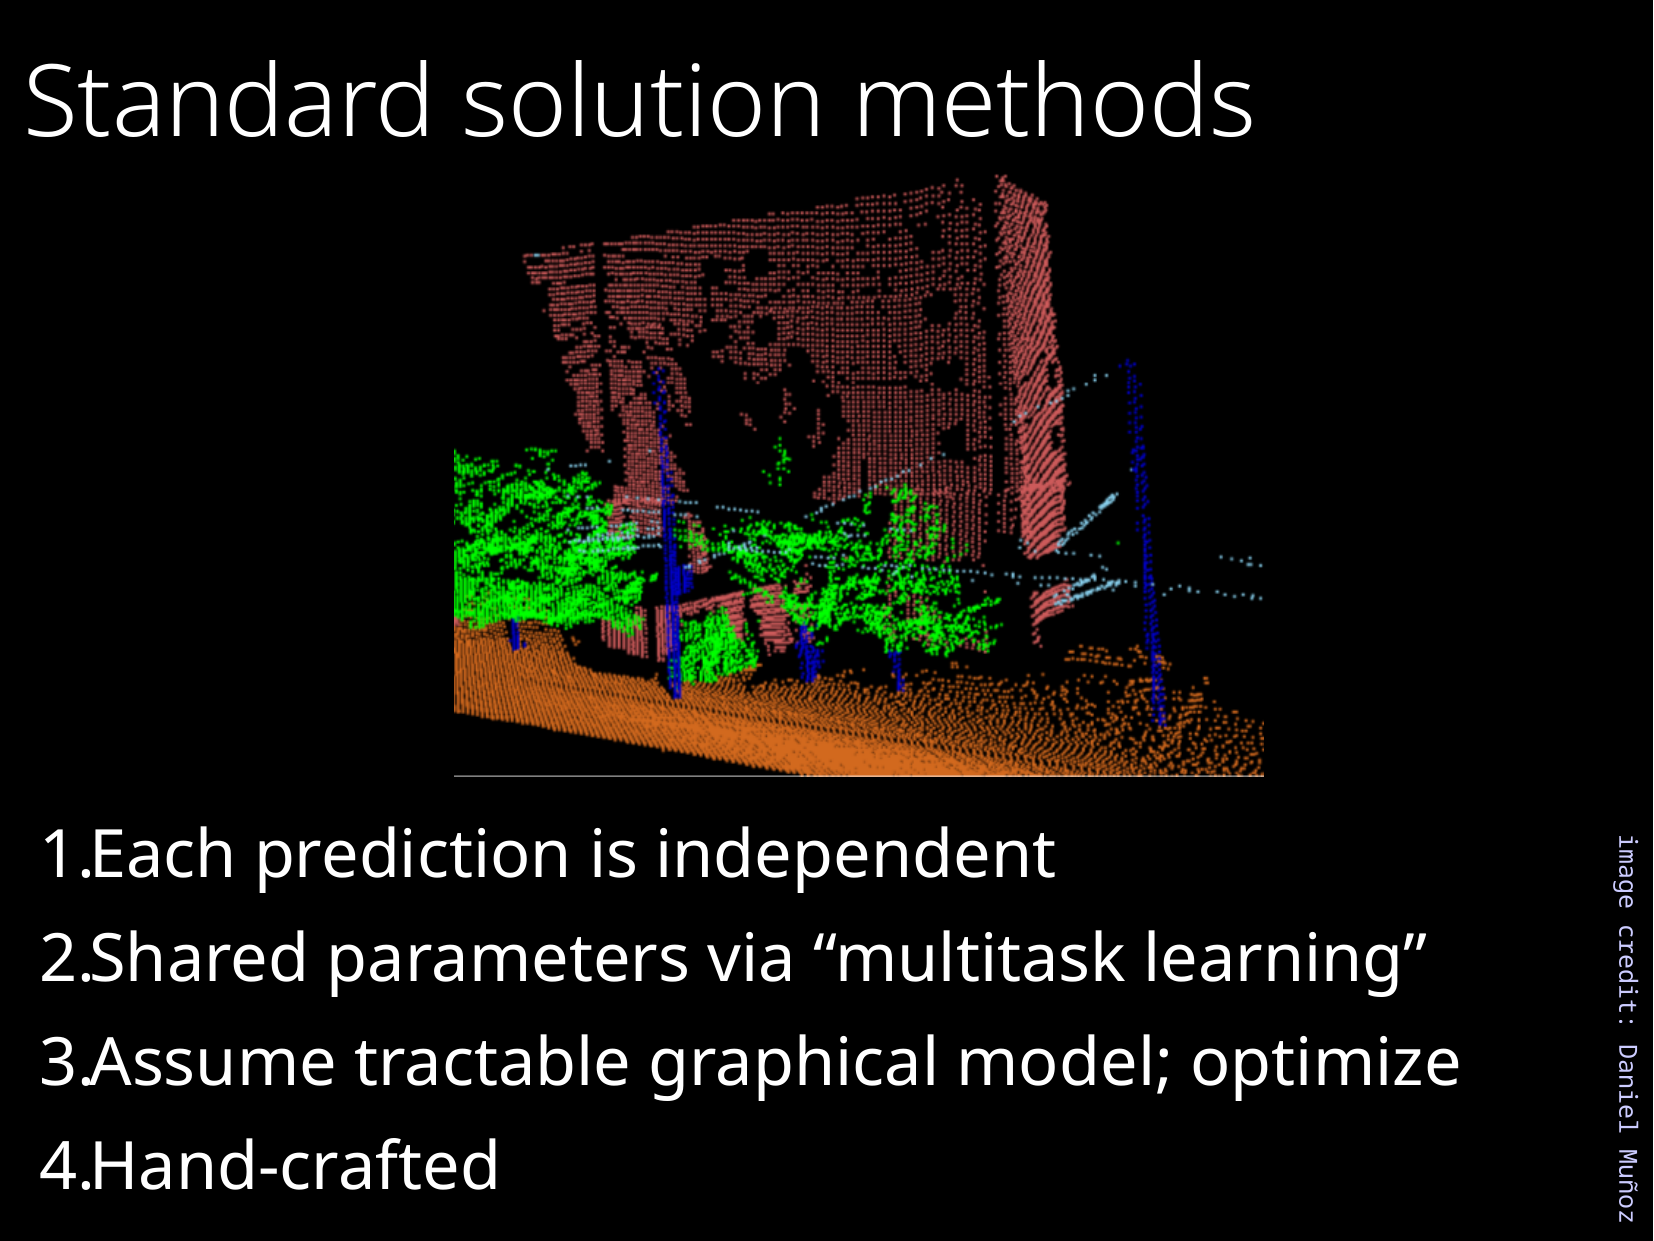

# Standard solution methods
Each prediction is independent
Shared parameters via “multitask learning”
Assume tractable graphical model; optimize
Hand-crafted
image credit: Daniel Muñoz